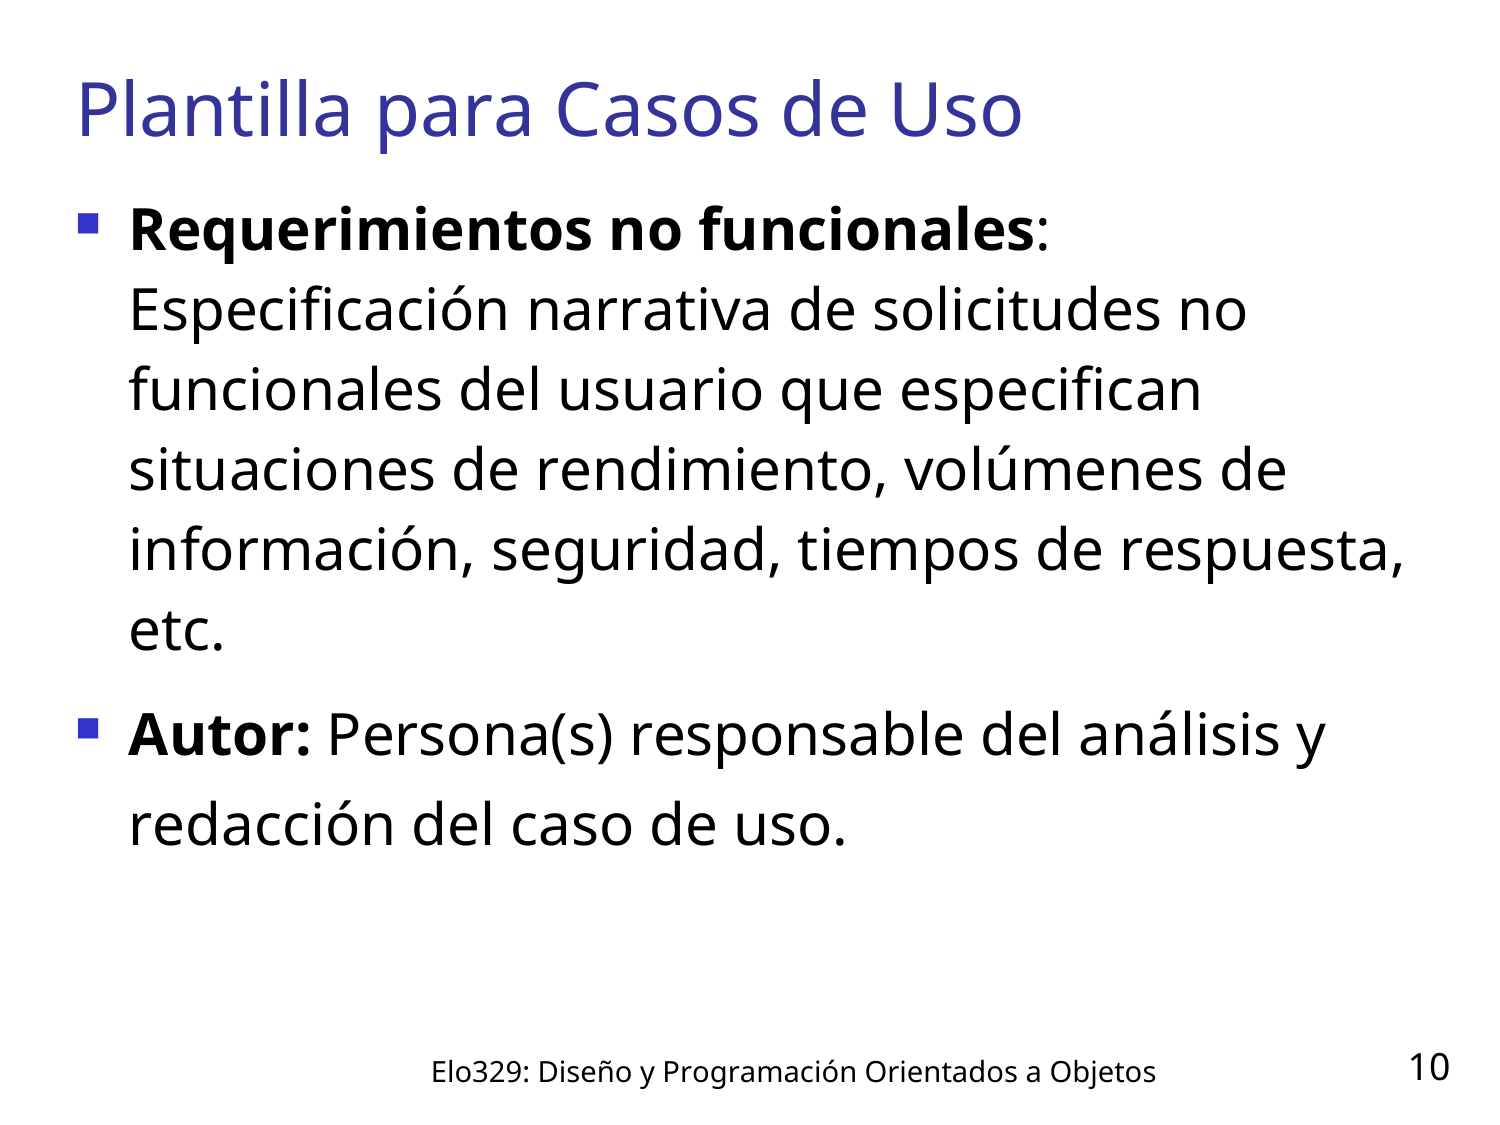

# Plantilla para Casos de Uso
Requerimientos no funcionales: Especificación narrativa de solicitudes no funcionales del usuario que especifican situaciones de rendimiento, volúmenes de información, seguridad, tiempos de respuesta, etc.
Autor: Persona(s) responsable del análisis y redacción del caso de uso.
10